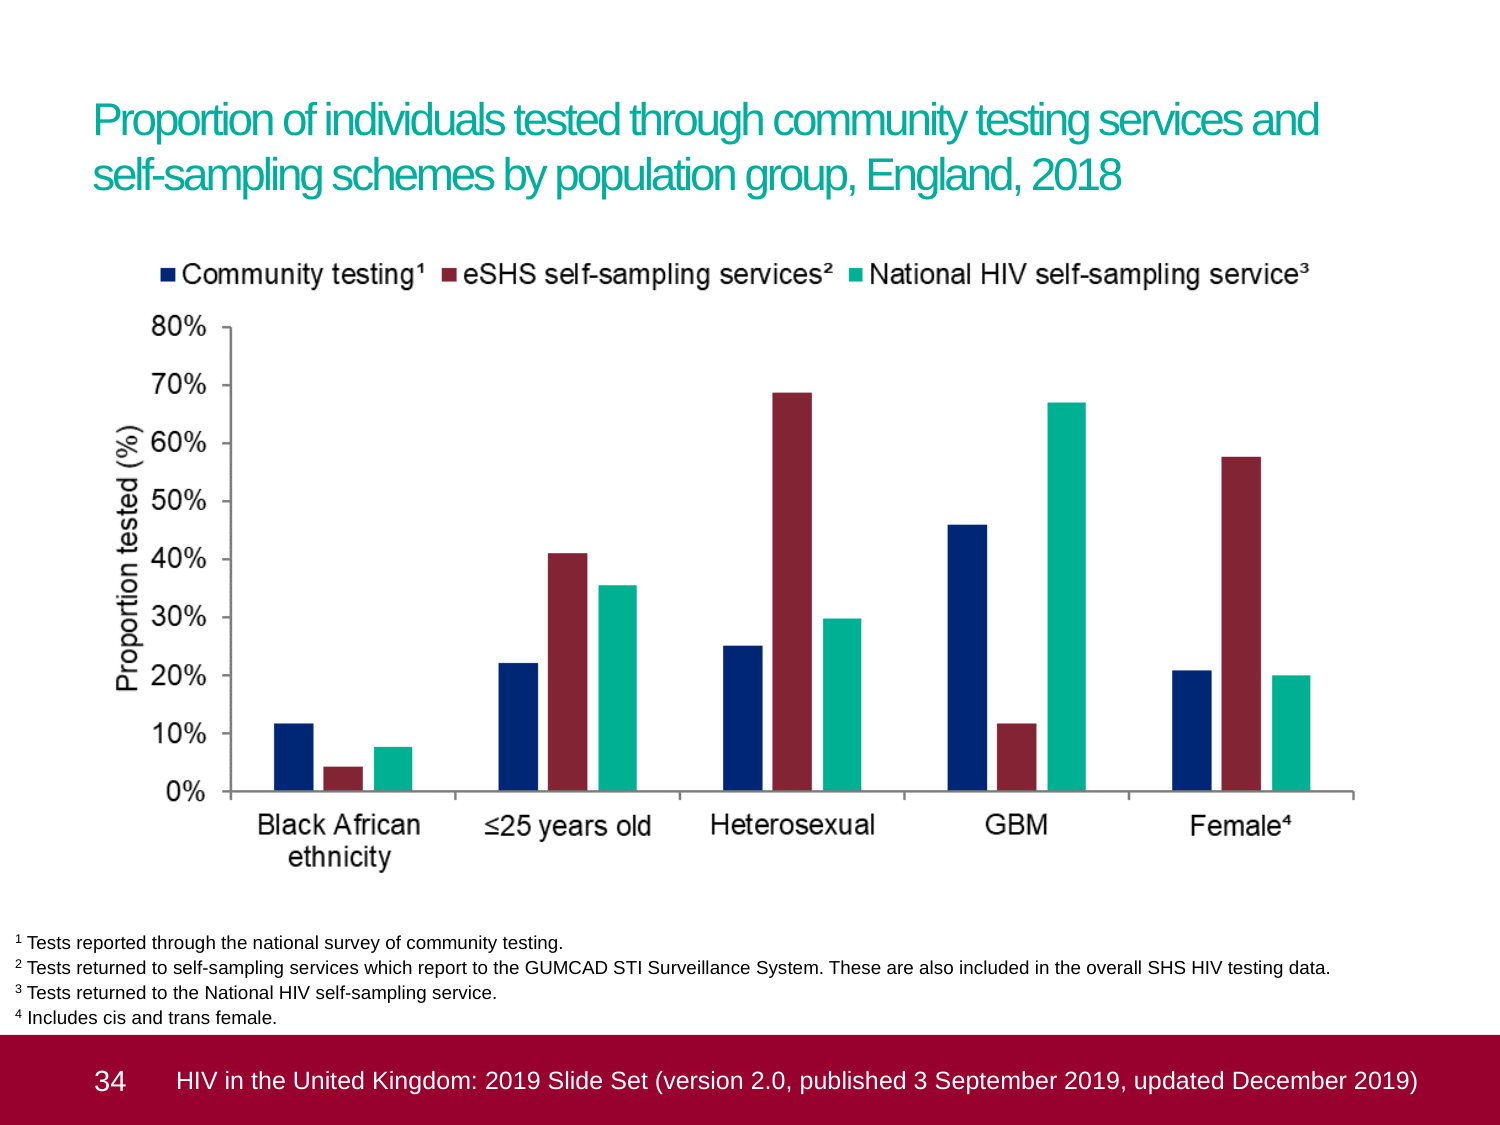

# Proportion of individuals tested through community testing services and self-sampling schemes by population group, England, 2018
1 Tests reported through the national survey of community testing.
2 Tests returned to self-sampling services which report to the GUMCAD STI Surveillance System. These are also included in the overall SHS HIV testing data.
3 Tests returned to the National HIV self-sampling service.
4 Includes cis and trans female.
 1
HIV in the United Kingdom: 2019 Slide Set (version 2.0, published 3 September 2019, updated December 2019)